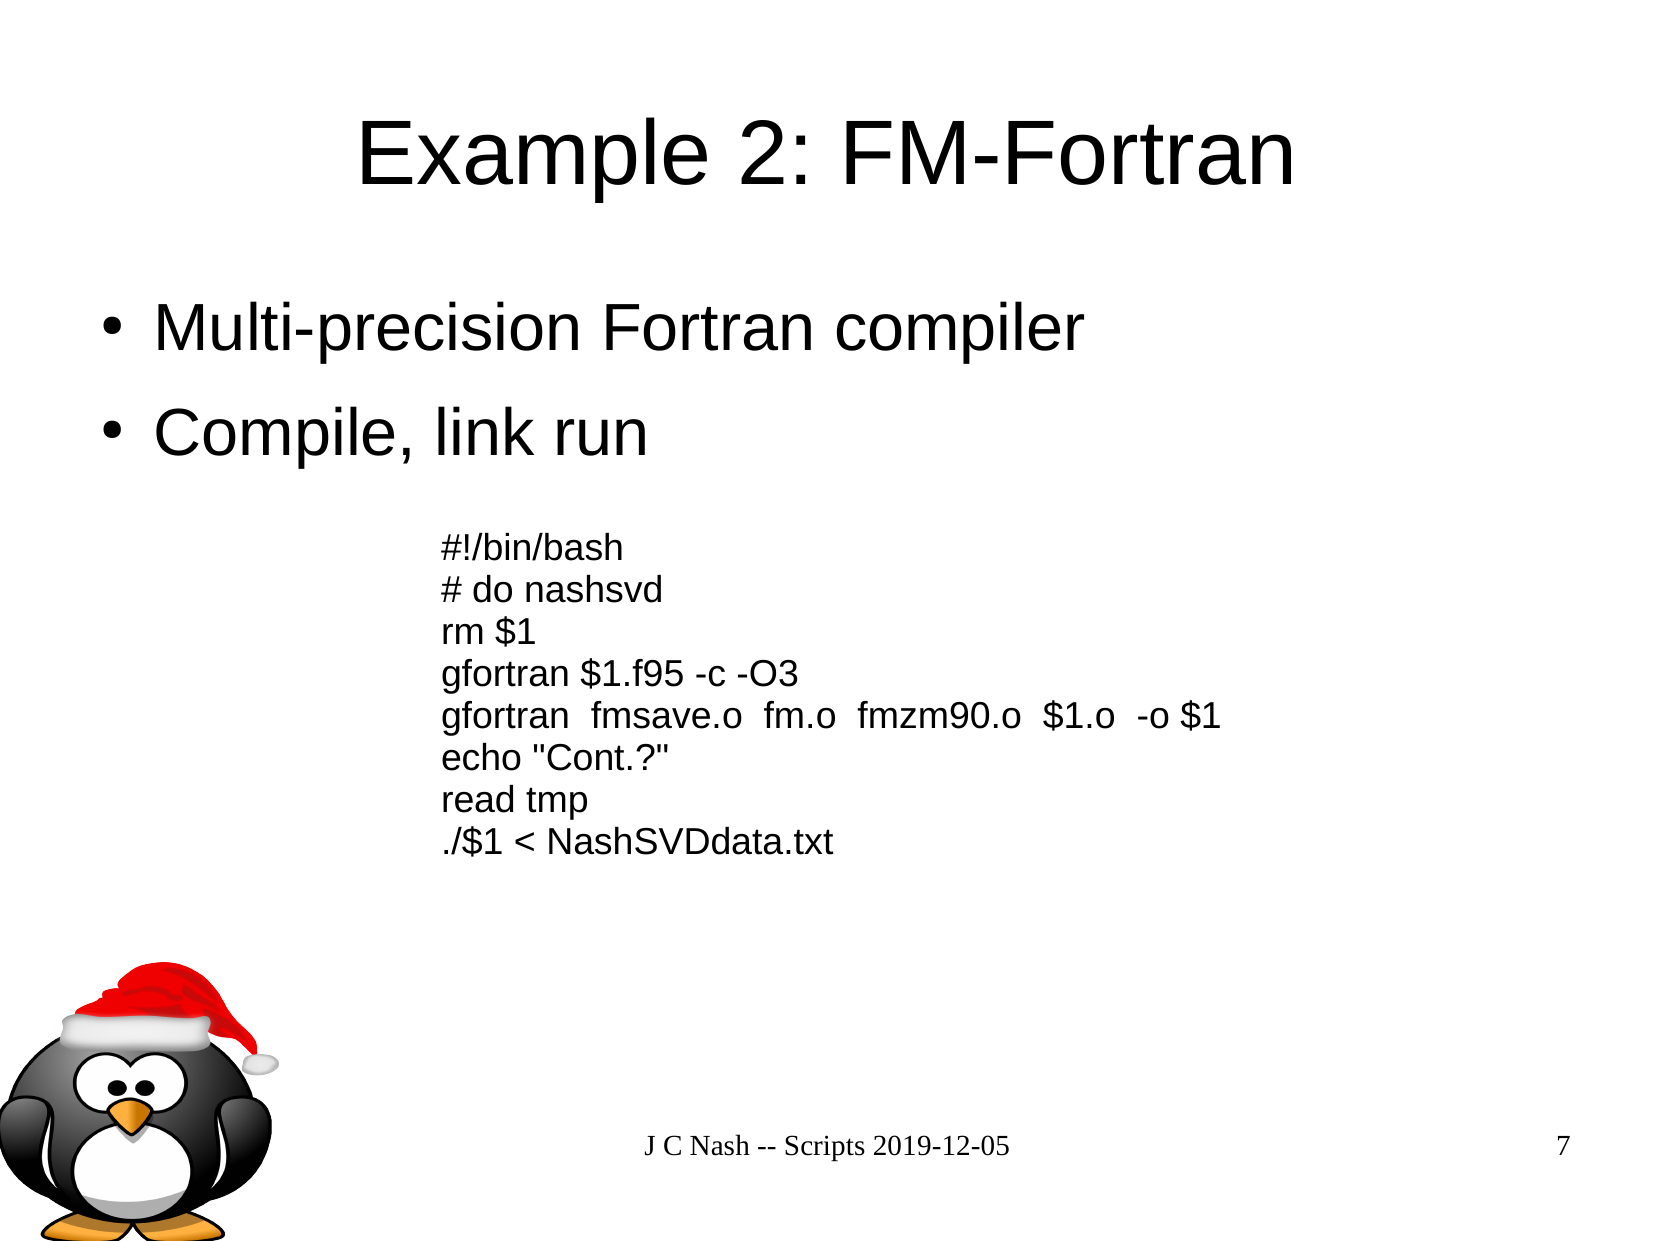

# Example 2: FM-Fortran
Multi-precision Fortran compiler
Compile, link run
#!/bin/bash
# do nashsvd
rm $1
gfortran $1.f95 -c -O3
gfortran fmsave.o fm.o fmzm90.o $1.o -o $1
echo "Cont.?"
read tmp
./$1 < NashSVDdata.txt
7